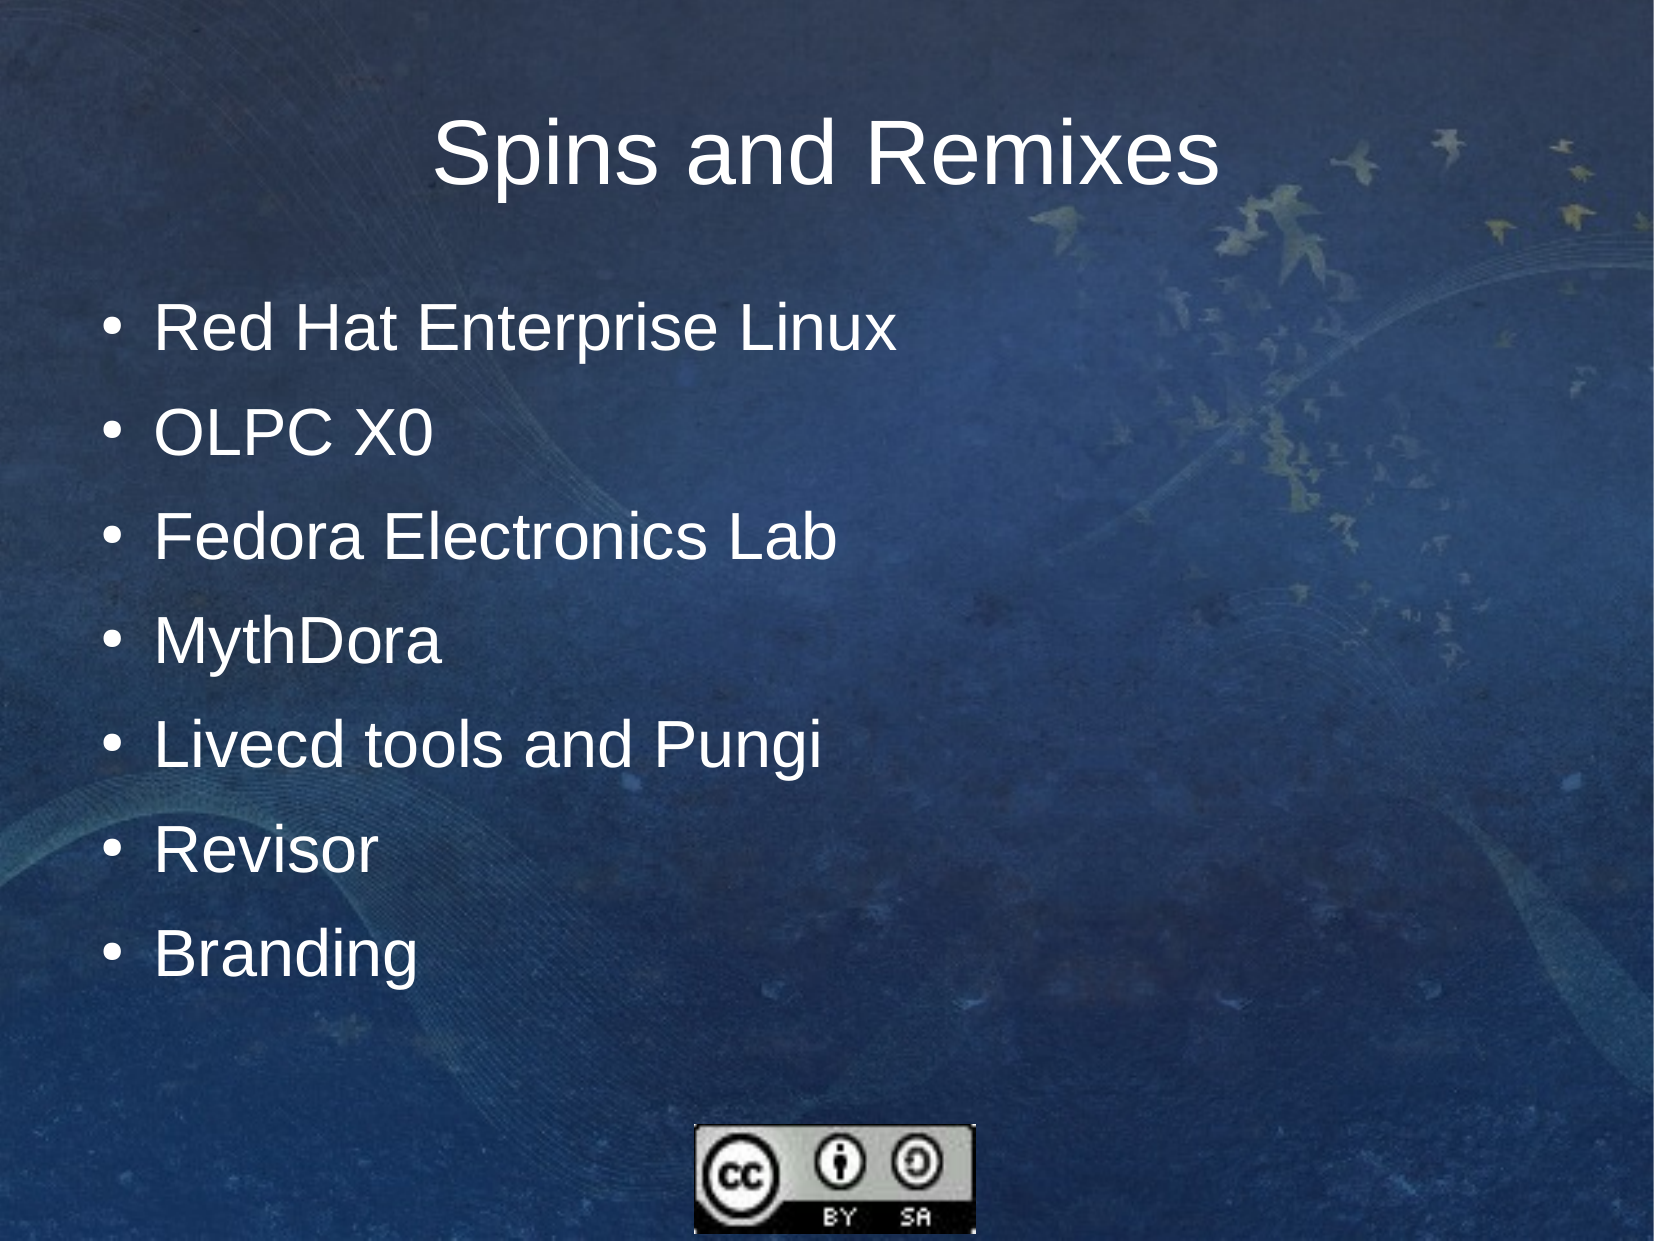

# Spins and Remixes
Red Hat Enterprise Linux
OLPC X0
Fedora Electronics Lab
MythDora
Livecd tools and Pungi
Revisor
Branding